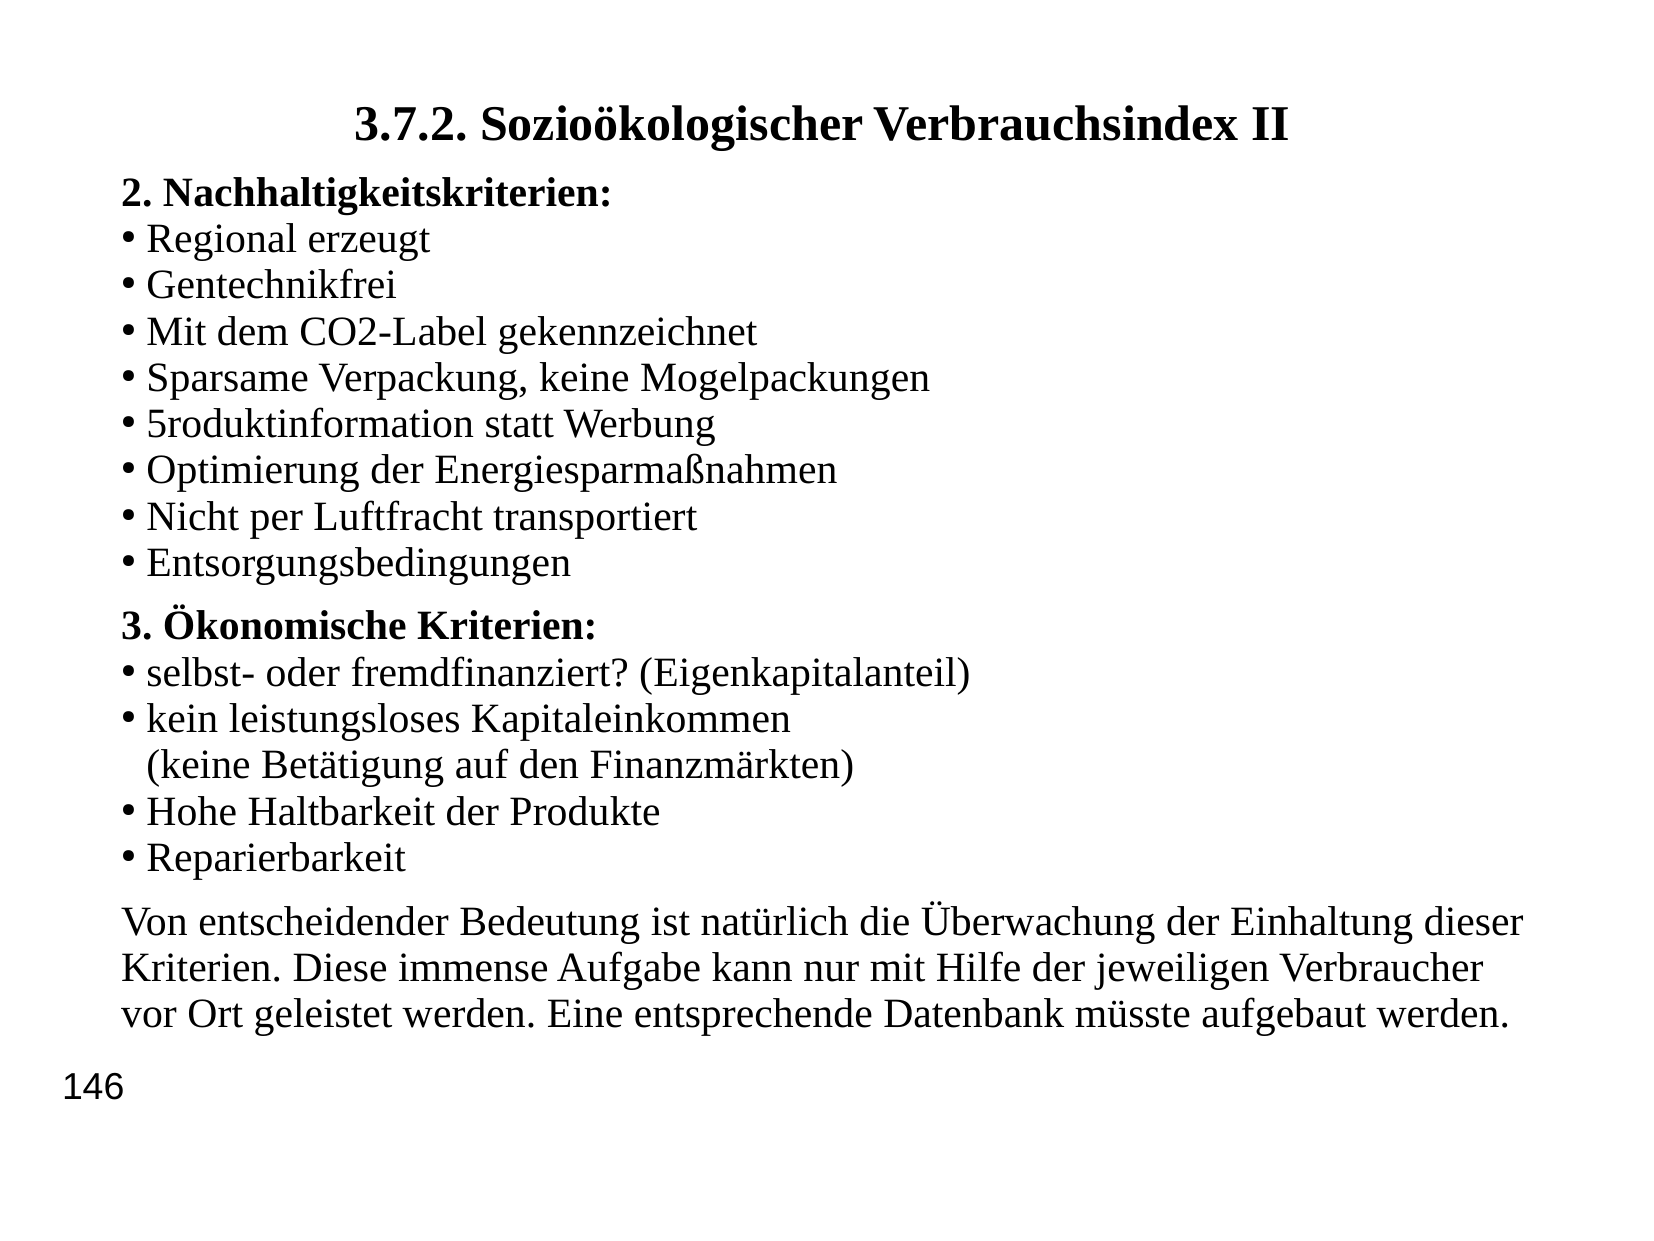

3.7.2. Sozioökologischer Verbrauchsindex II
2. Nachhaltigkeitskriterien:
 Regional erzeugt
 Gentechnikfrei
 Mit dem CO2-Label gekennzeichnet
 Sparsame Verpackung, keine Mogelpackungen
 5roduktinformation statt Werbung
 Optimierung der Energiesparmaßnahmen
 Nicht per Luftfracht transportiert
 Entsorgungsbedingungen
3. Ökonomische Kriterien:
 selbst- oder fremdfinanziert? (Eigenkapitalanteil)
 kein leistungsloses Kapitaleinkommen
 (keine Betätigung auf den Finanzmärkten)
 Hohe Haltbarkeit der Produkte
 Reparierbarkeit
Von entscheidender Bedeutung ist natürlich die Überwachung der Einhaltung dieser Kriterien. Diese immense Aufgabe kann nur mit Hilfe der jeweiligen Verbraucher vor Ort geleistet werden. Eine entsprechende Datenbank müsste aufgebaut werden.